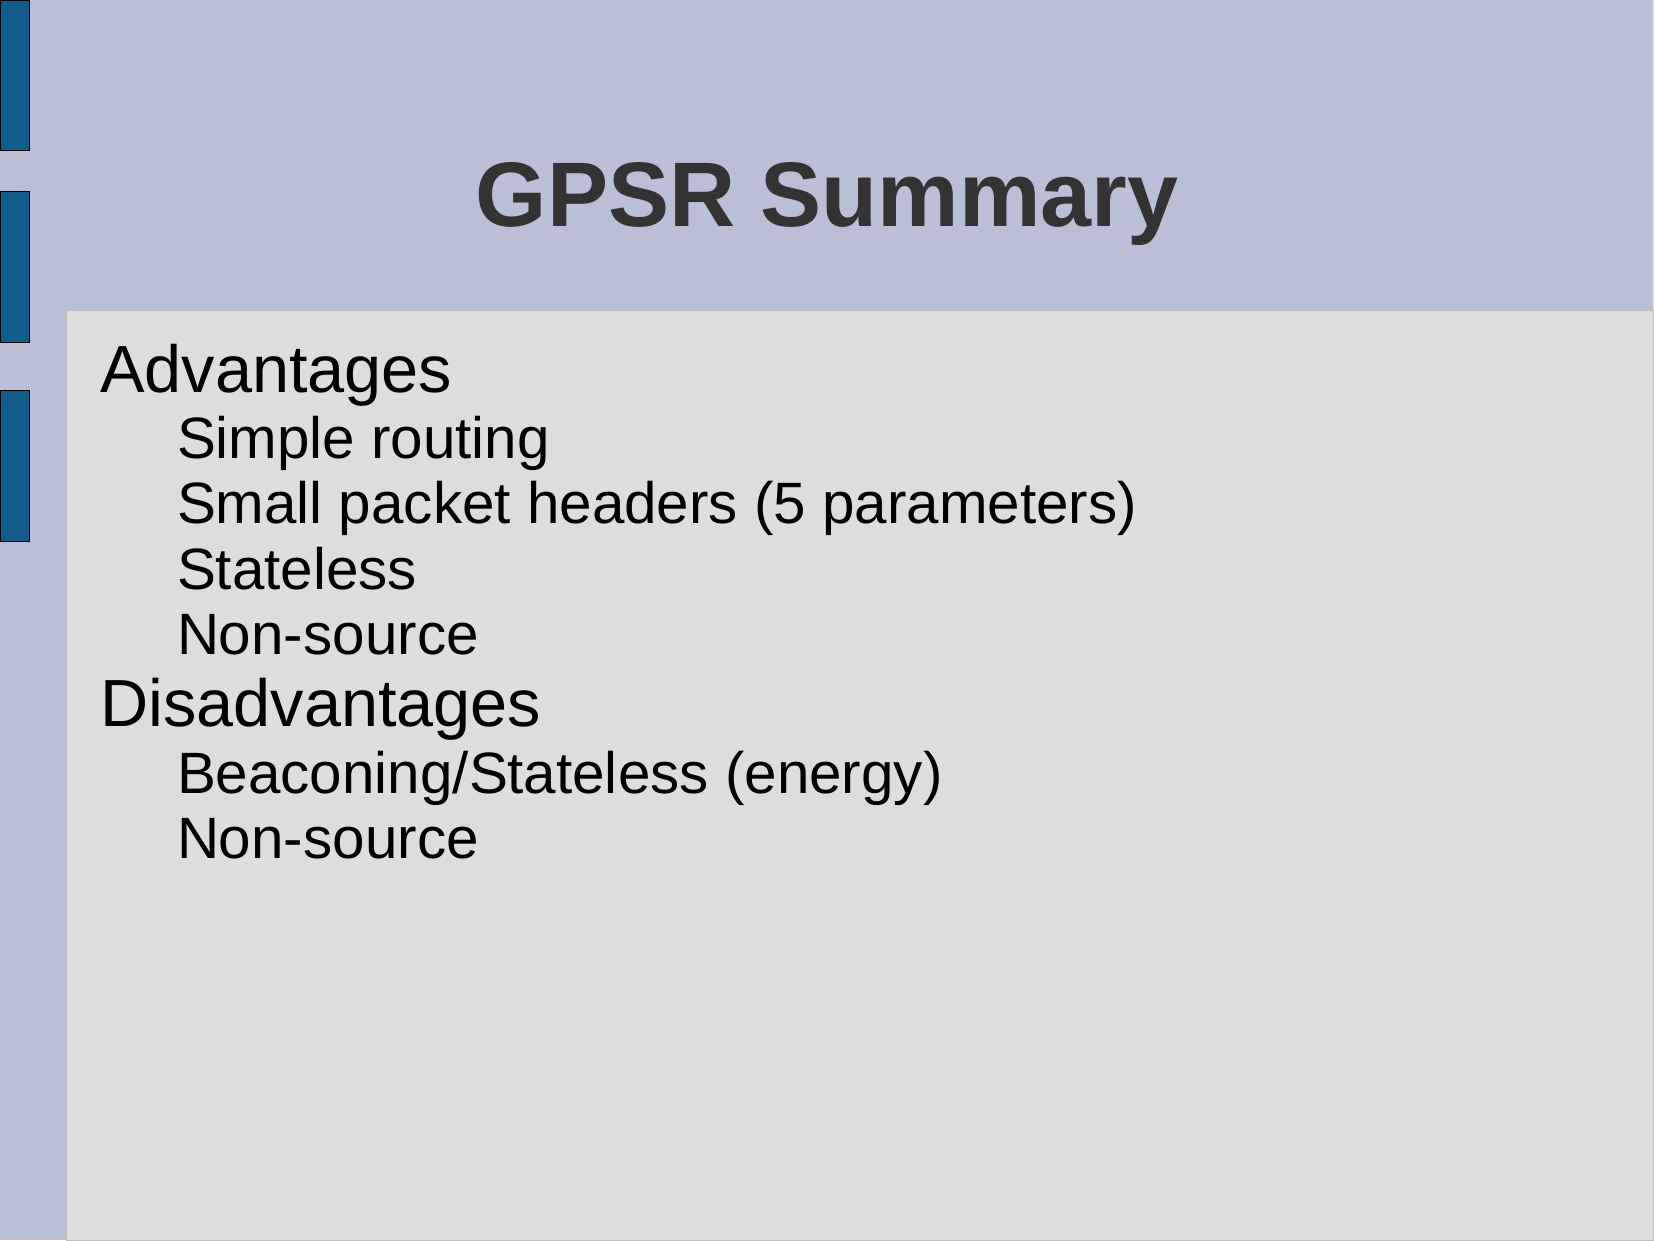

# GPSR Summary
Advantages
Simple routing
Small packet headers (5 parameters)
Stateless
Non-source
Disadvantages
Beaconing/Stateless (energy)
Non-source